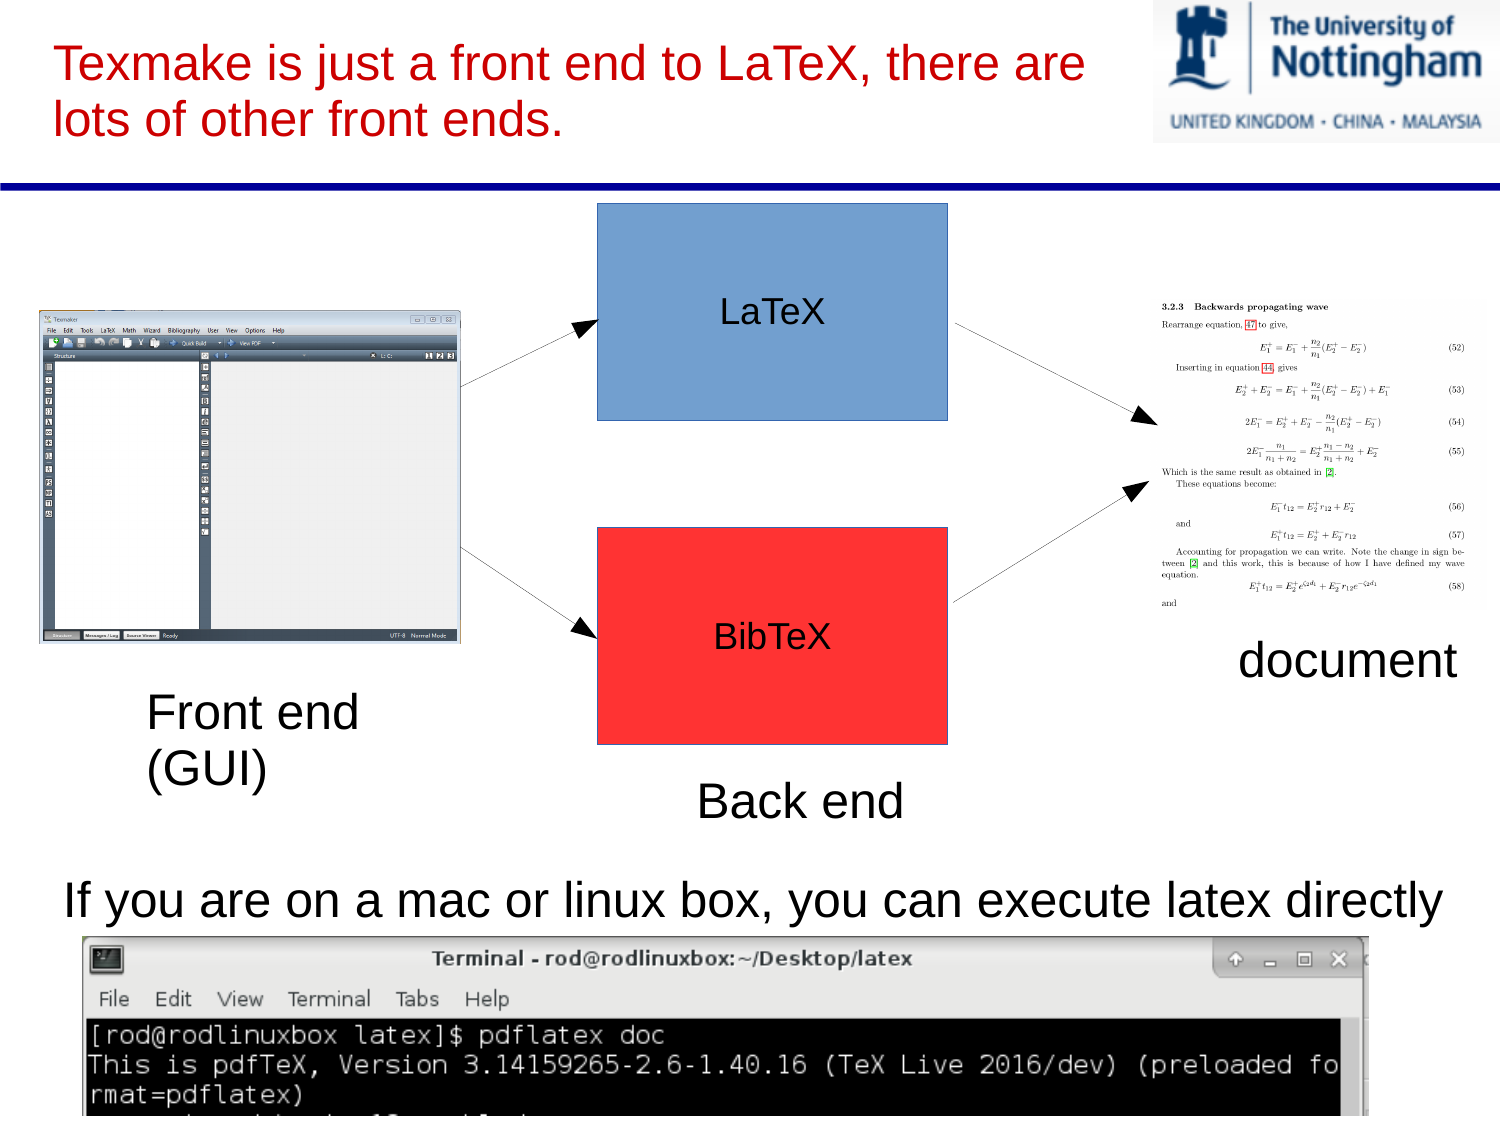

Texmake is just a front end to LaTeX, there are lots of other front ends.
LaTeX
BibTeX
document
Front end (GUI)
Back end
If you are on a mac or linux box, you can execute latex directly